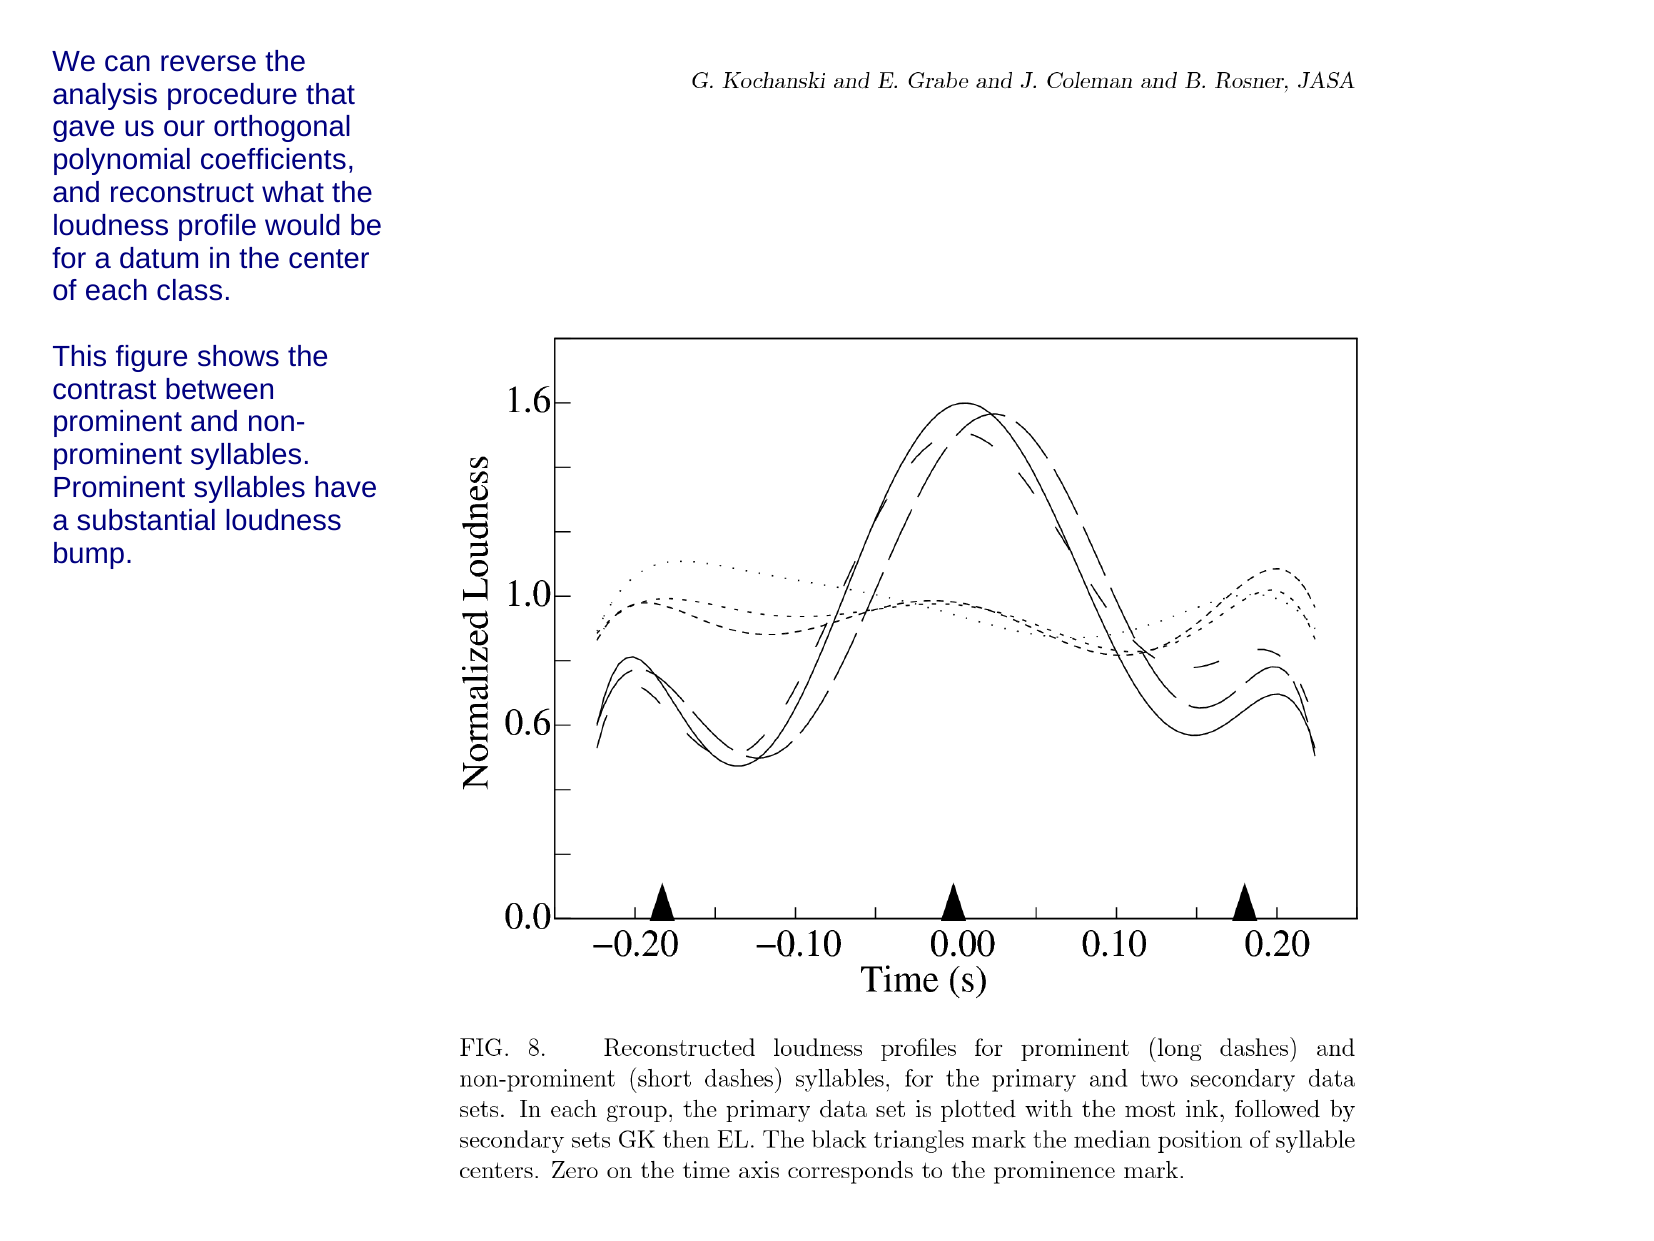

We can reverse the analysis procedure that gave us our orthogonal polynomial coefficients, and reconstruct what the loudness profile would be for a datum in the center of each class.
This figure shows the contrast between prominent and non-prominent syllables. Prominent syllables have a substantial loudness bump.